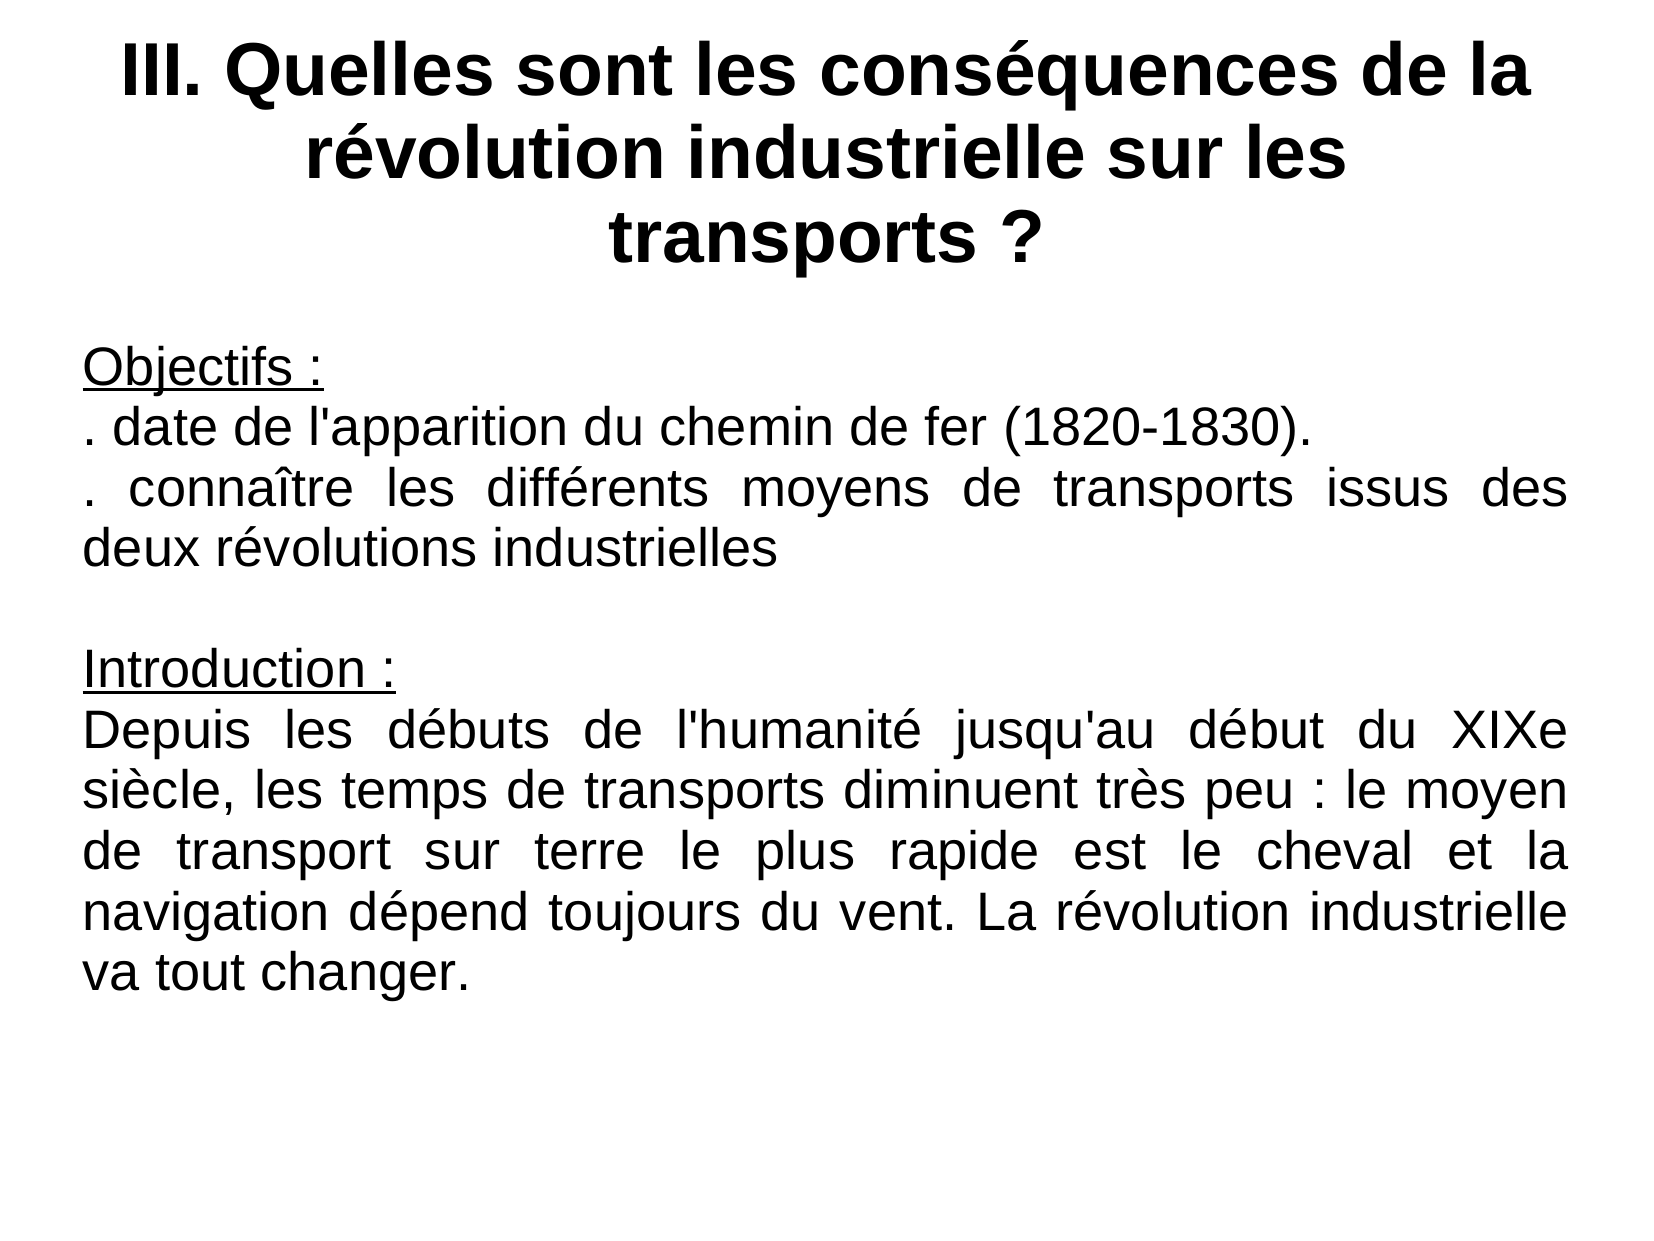

# III. Quelles sont les conséquences de la révolution industrielle sur les transports ?
Objectifs :
. date de l'apparition du chemin de fer (1820-1830).
. connaître les différents moyens de transports issus des deux révolutions industrielles
Introduction :
Depuis les débuts de l'humanité jusqu'au début du XIXe siècle, les temps de transports diminuent très peu : le moyen de transport sur terre le plus rapide est le cheval et la navigation dépend toujours du vent. La révolution industrielle va tout changer.